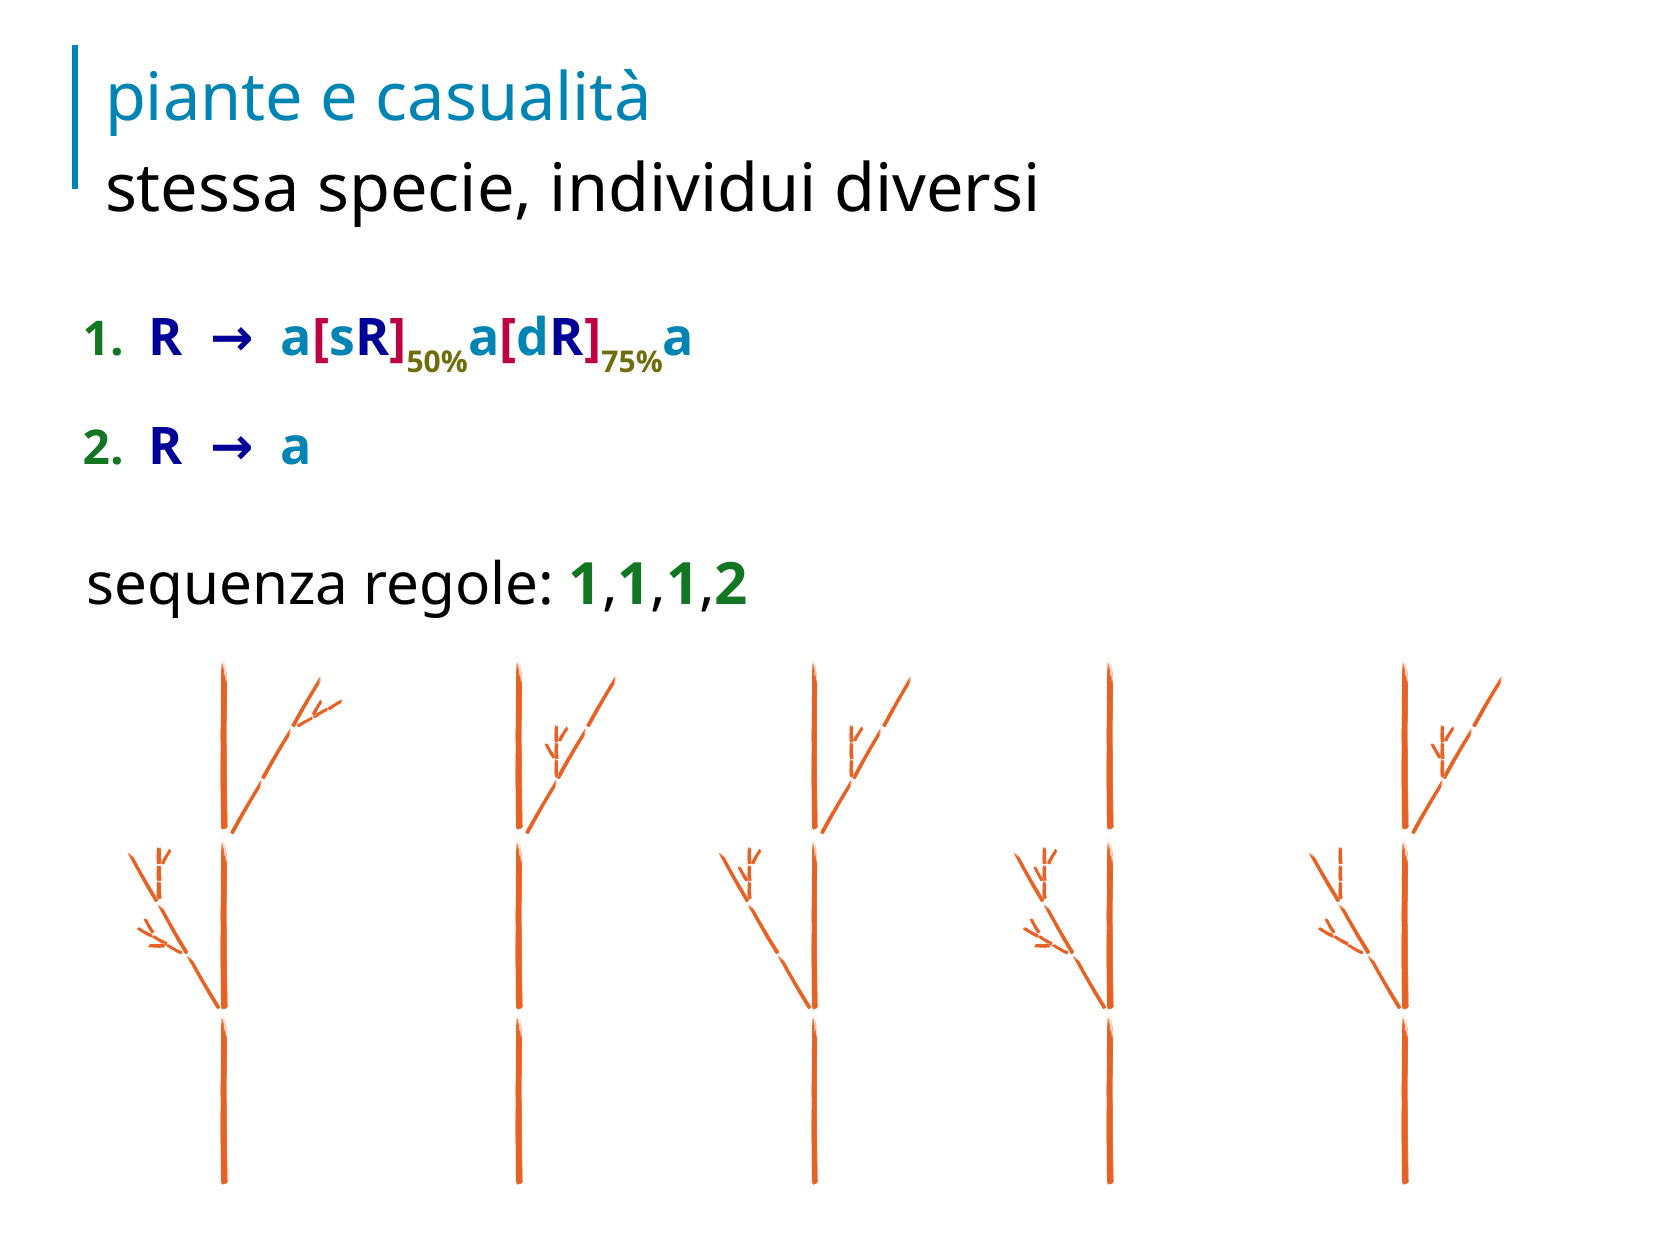

# piante e casualità stessa specie, individui diversi
1. R → a[sR]50%a[dR]75%a
2. R → a
sequenza regole: 1,1,1,2